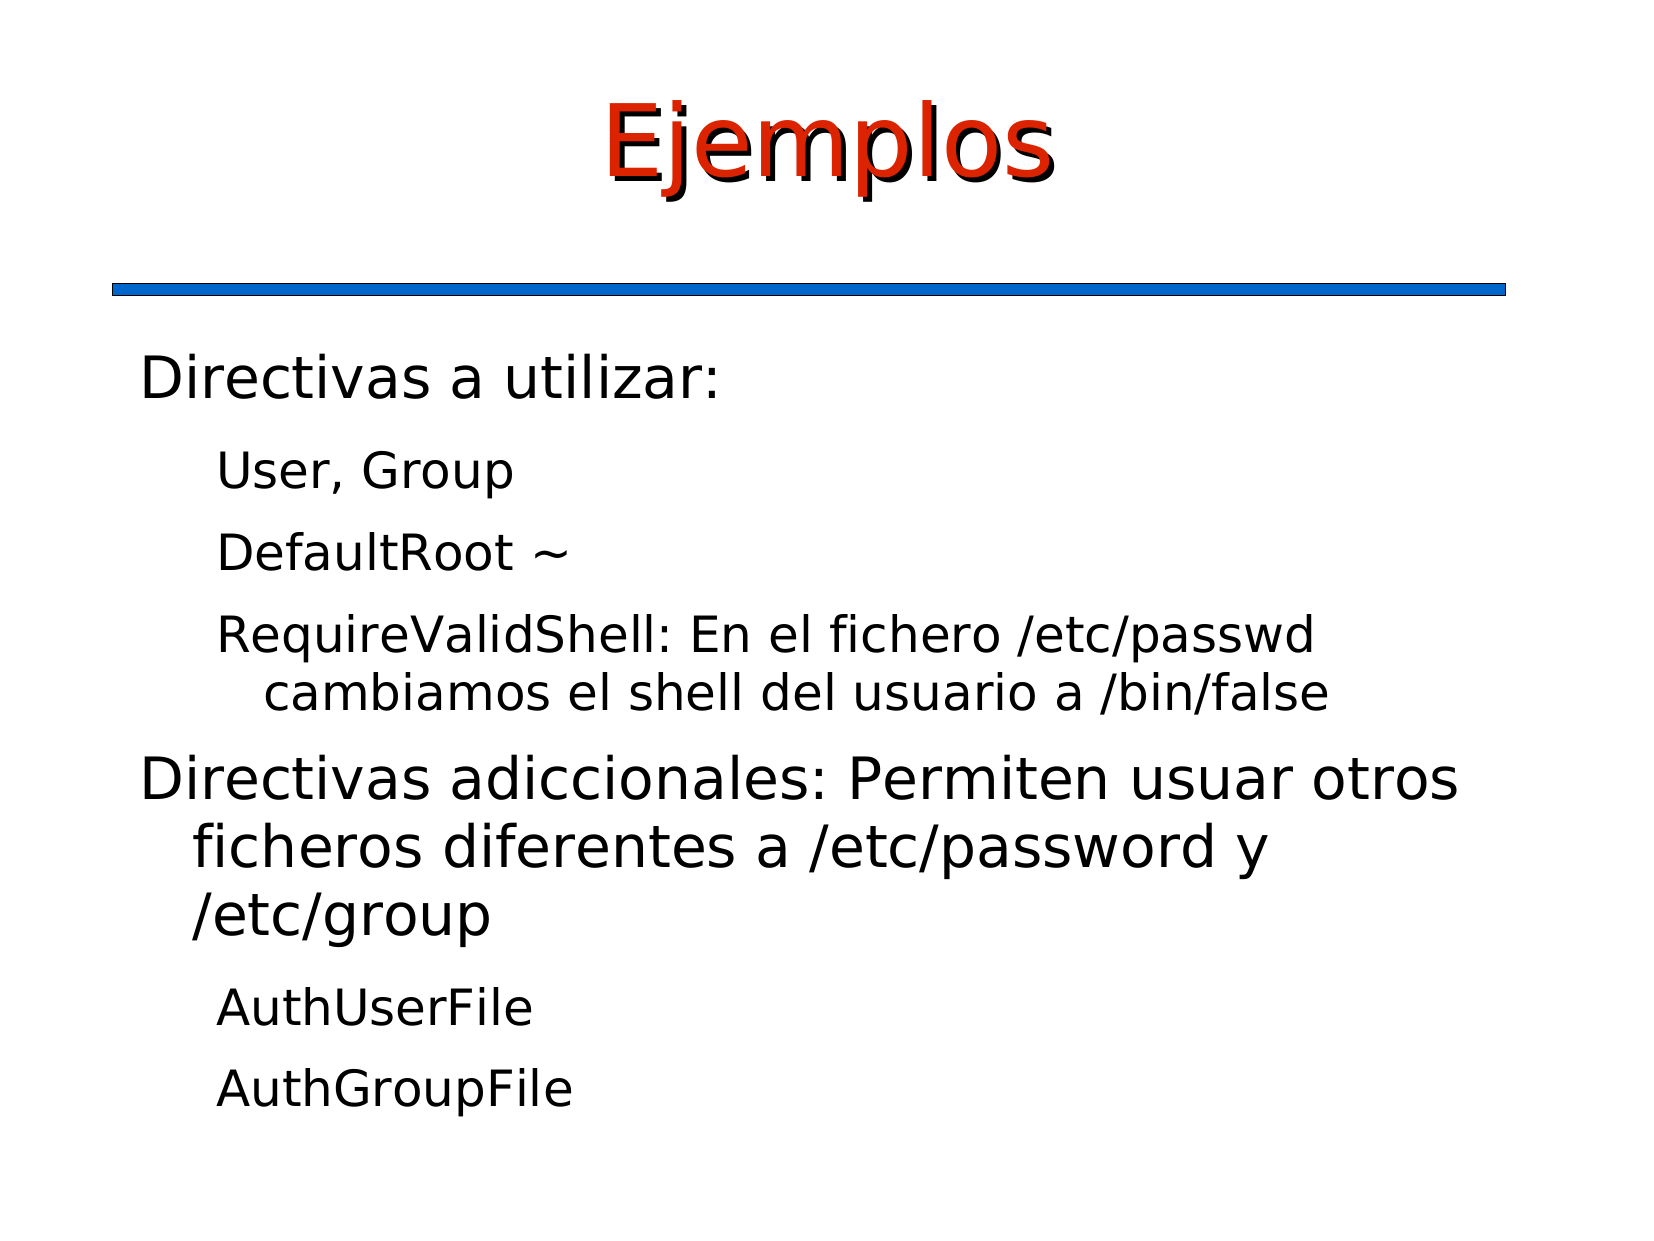

# Ejemplos
Directivas a utilizar:
User, Group
DefaultRoot ~
RequireValidShell: En el fichero /etc/passwd cambiamos el shell del usuario a /bin/false
Directivas adiccionales: Permiten usuar otros ficheros diferentes a /etc/password y /etc/group
AuthUserFile
AuthGroupFile